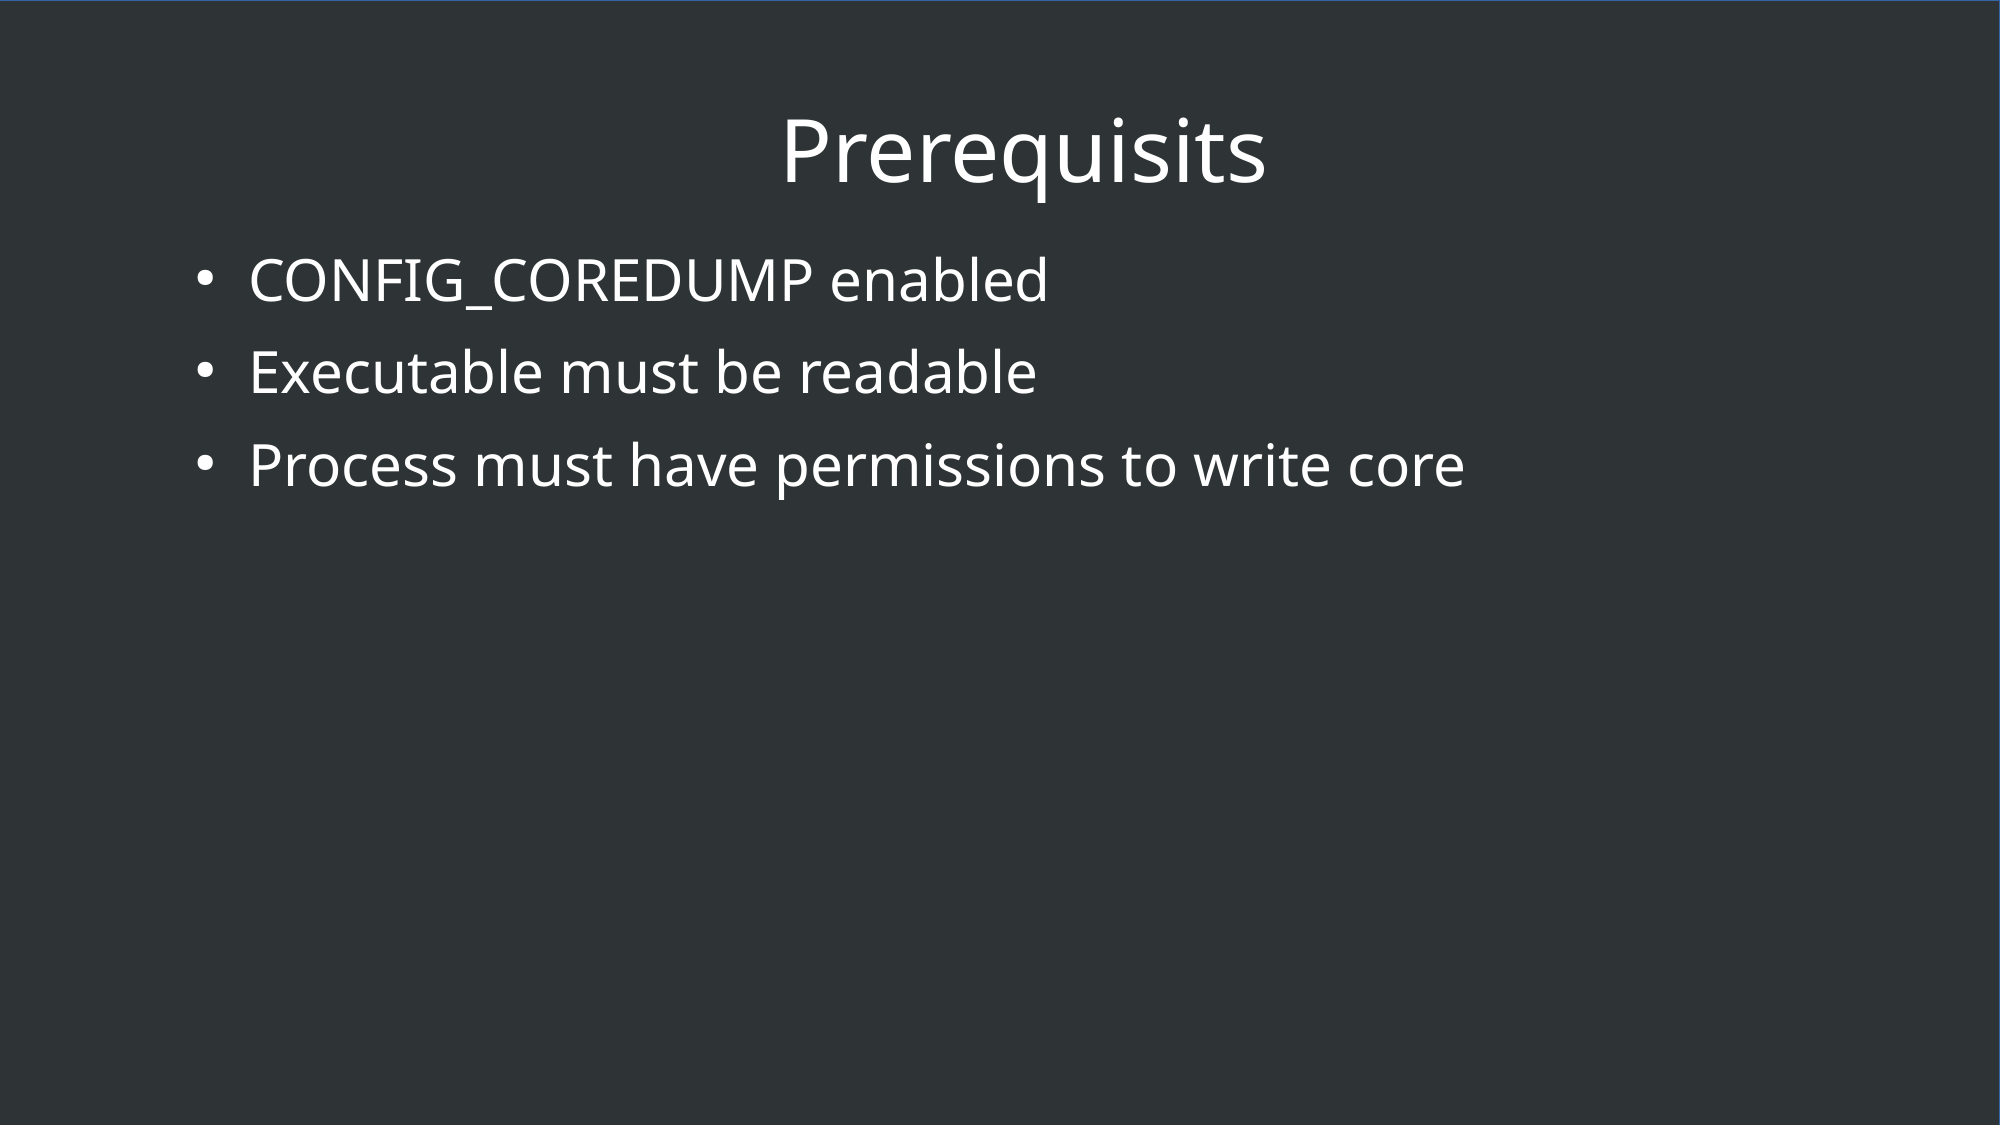

# Prerequisits
CONFIG_COREDUMP enabled
Executable must be readable
Process must have permissions to write core